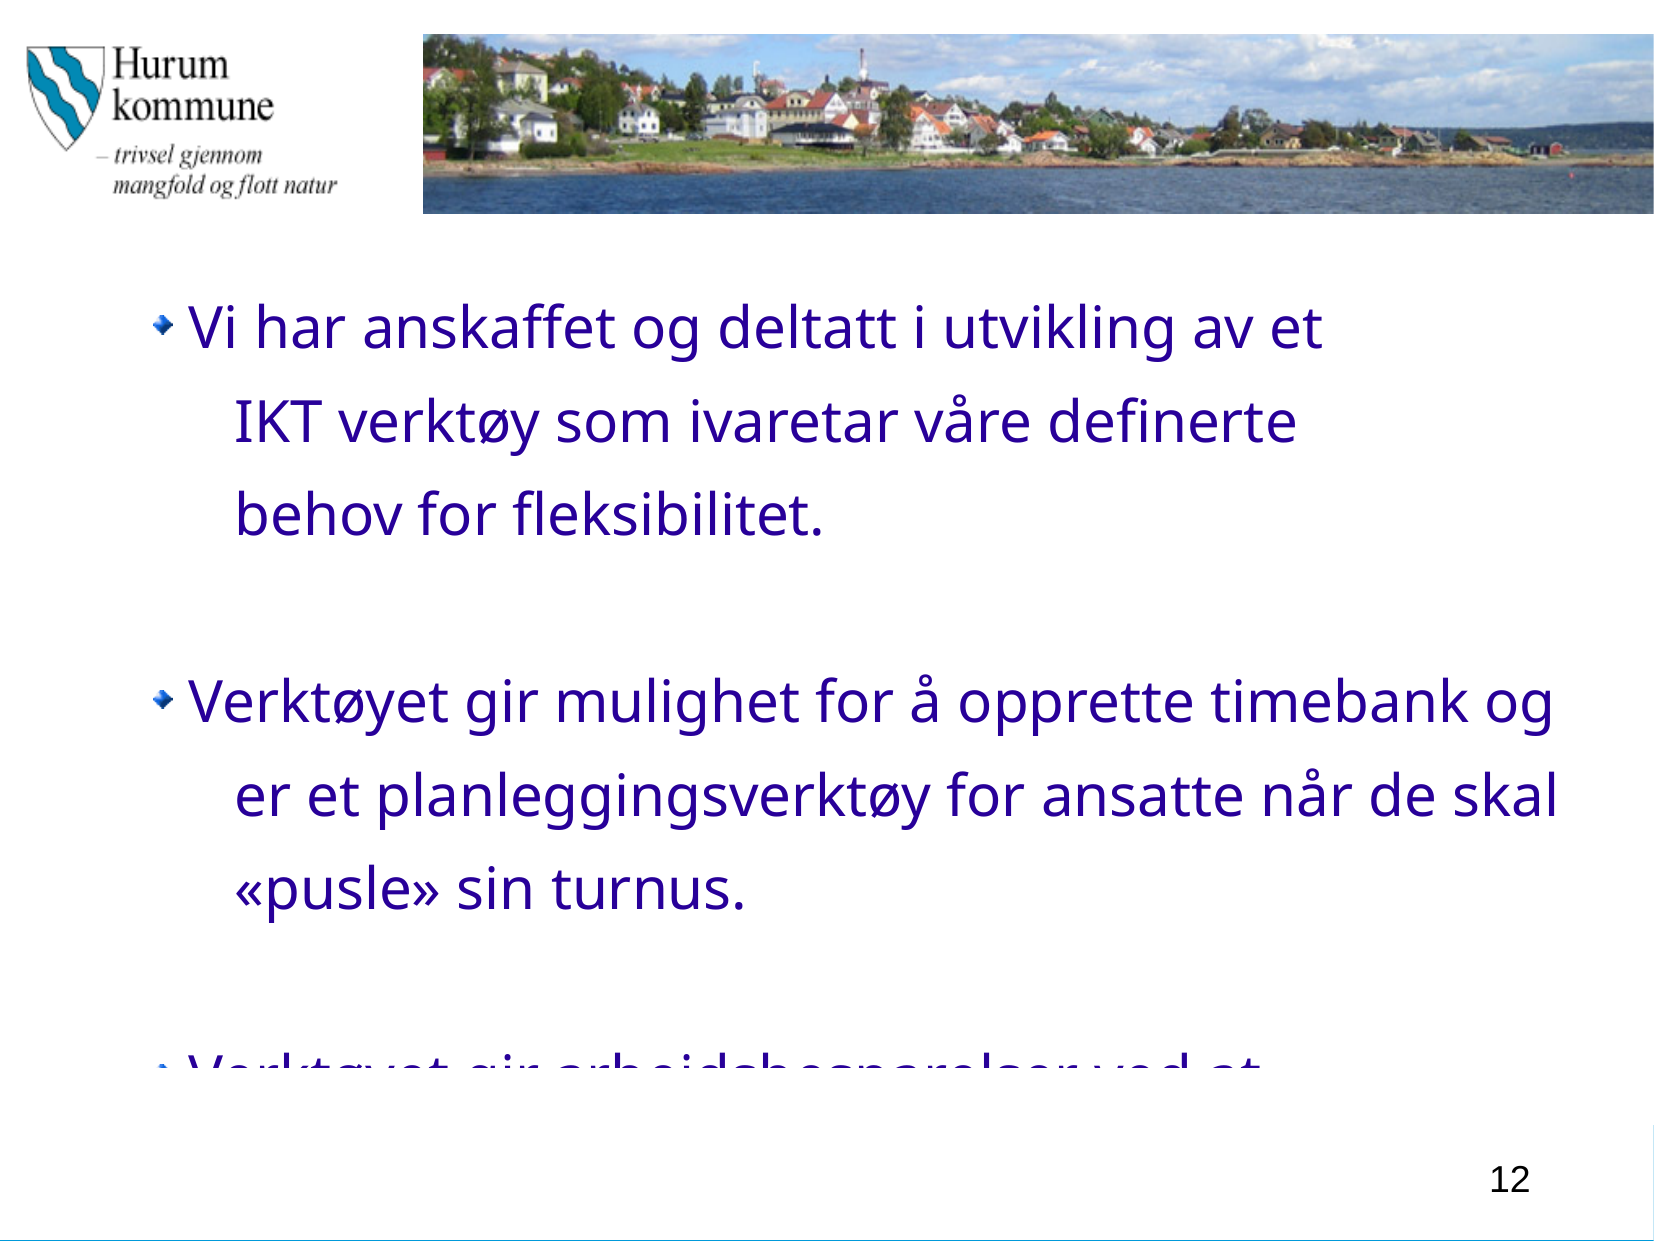

# Vi har anskaffet og deltatt i utvikling av et
 IKT verktøy som ivaretar våre definerte
 behov for fleksibilitet.
Verktøyet gir mulighet for å opprette timebank og
 er et planleggingsverktøy for ansatte når de skal
 «pusle» sin turnus.
Verktøyet gir arbeidsbesparelser ved at
 administrative prosesser effektiviseres
- trivsel gjennom mangfold og flott natur